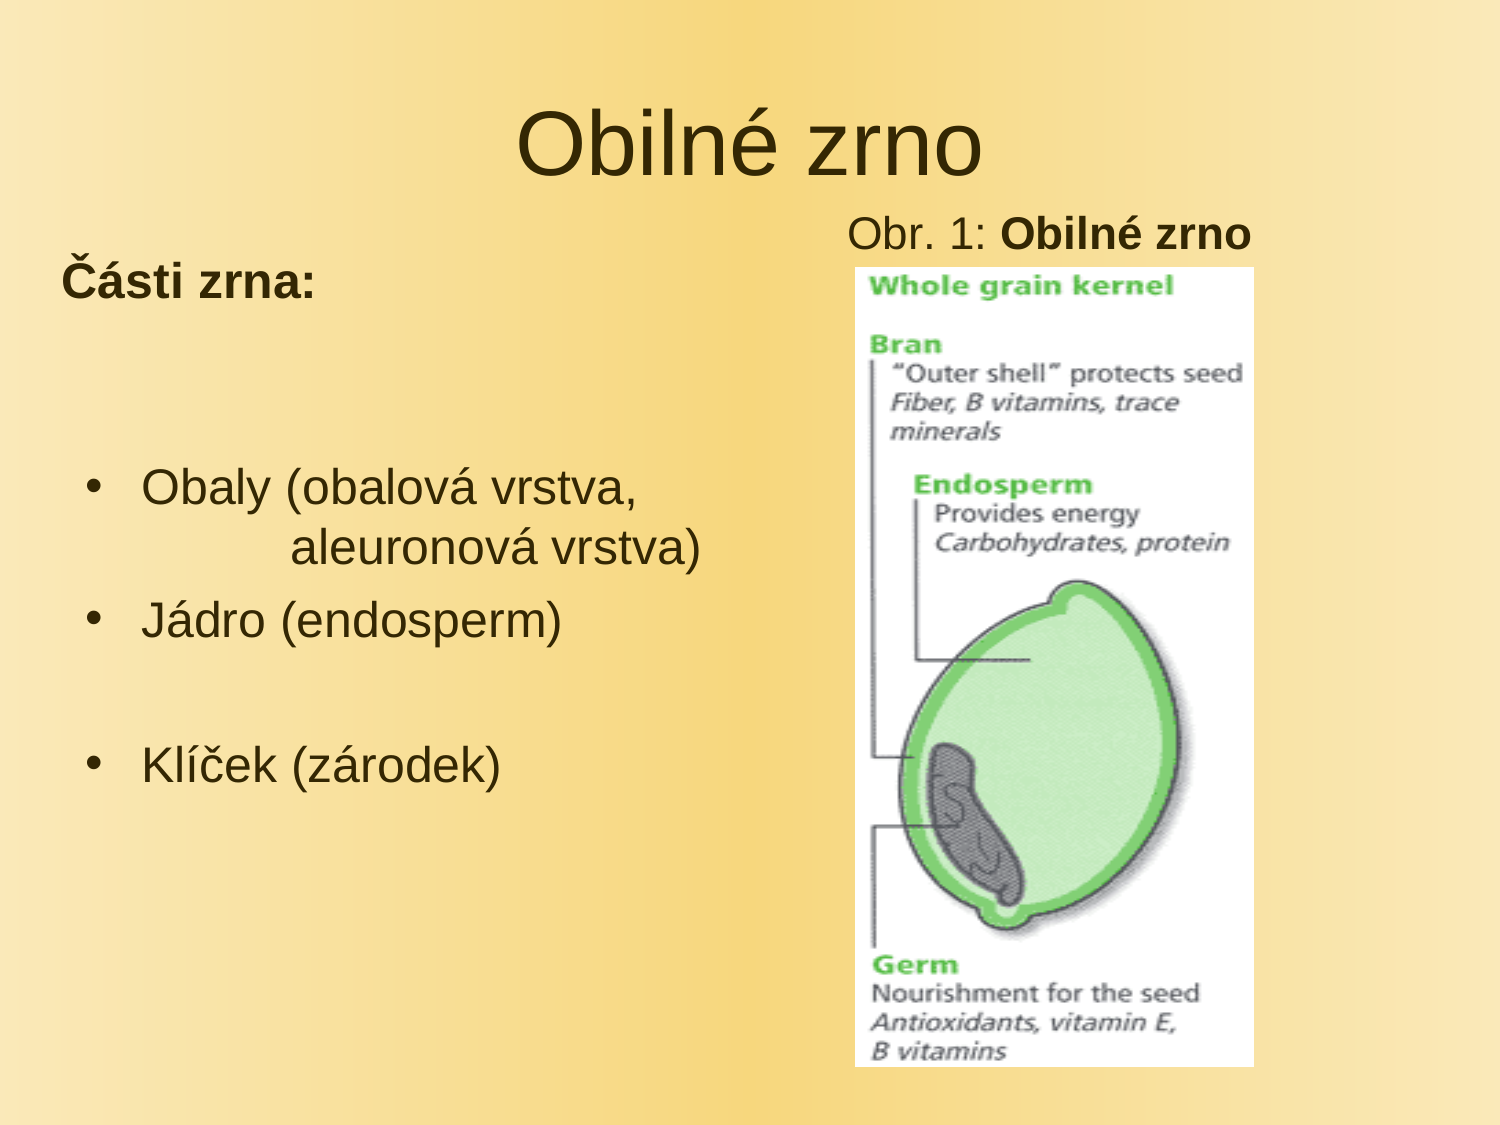

# Obilné zrno
Obr. 1: Obilné zrno
Části zrna:
Obaly (obalová vrstva, 		 aleuronová vrstva)
Jádro (endosperm)
Klíček (zárodek)